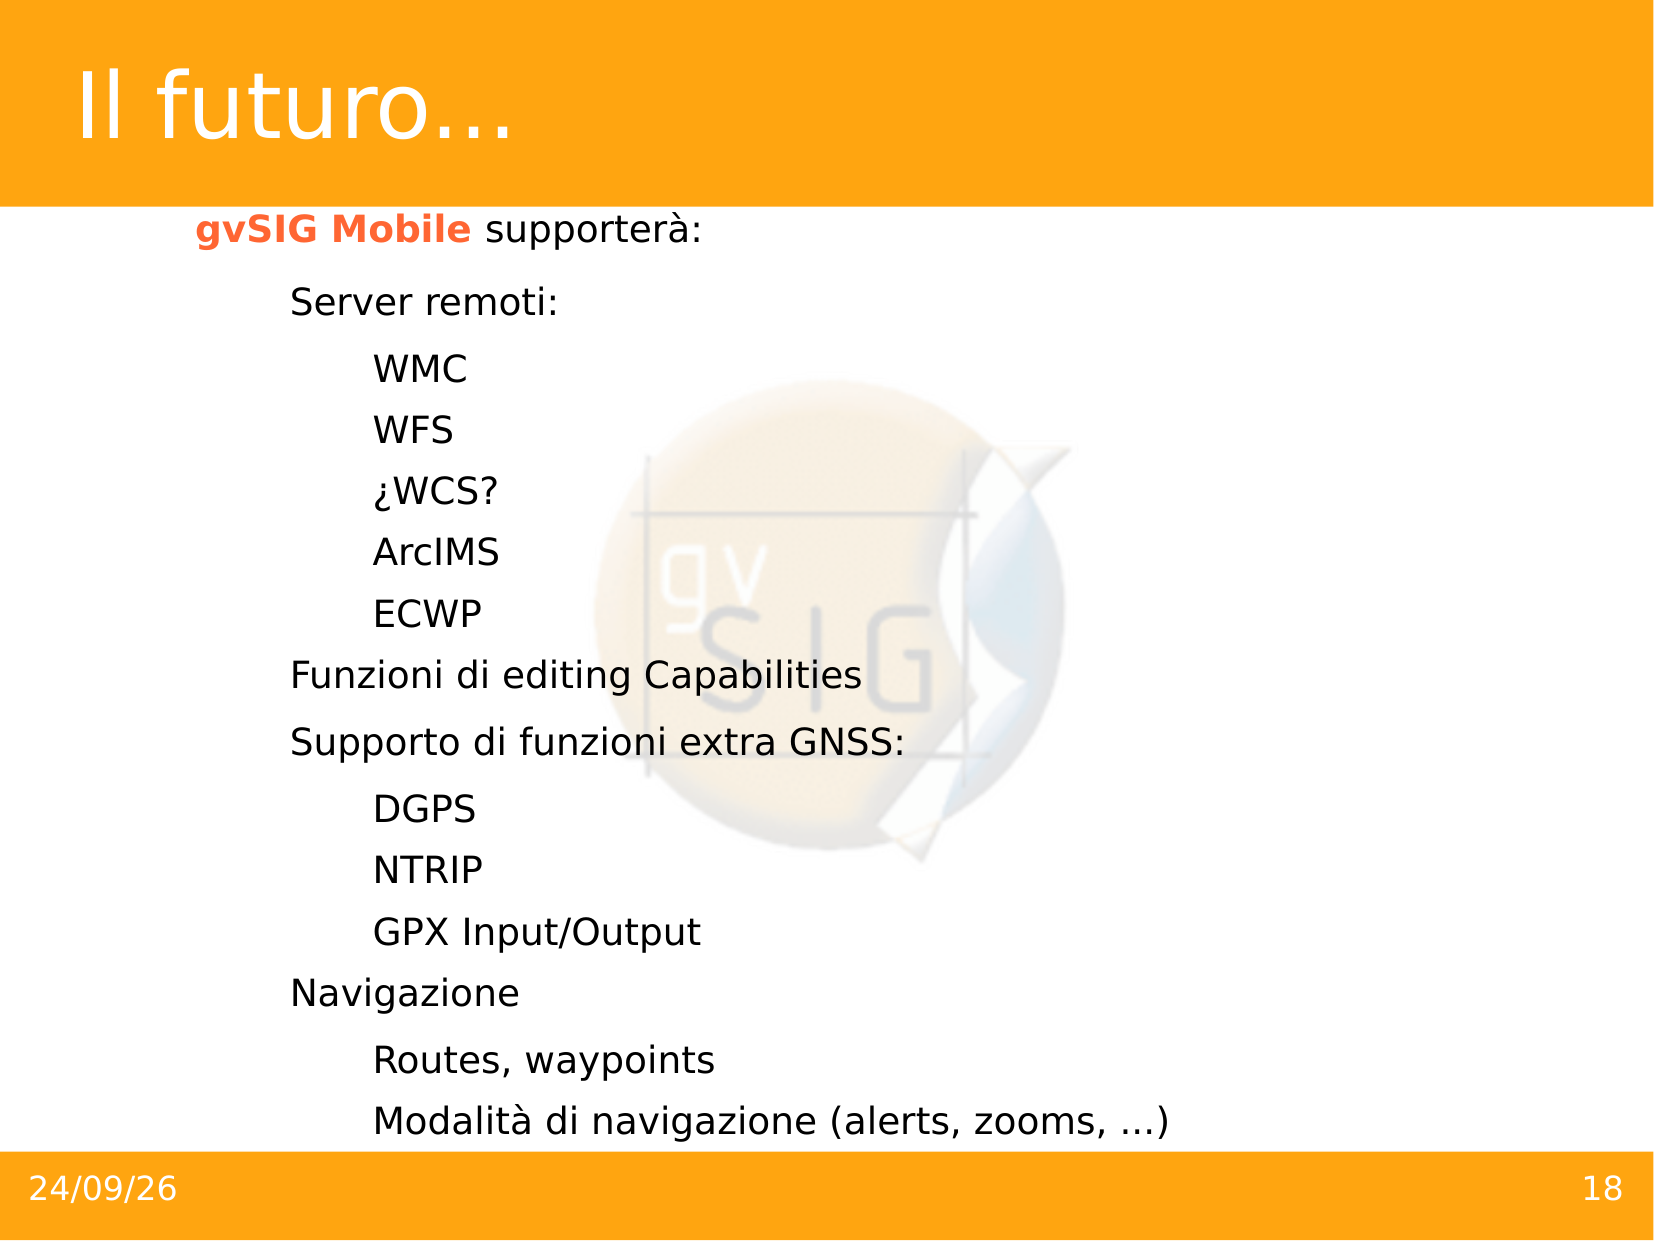

# Il futuro...
gvSIG Mobile supporterà:
Server remoti:
WMC
WFS
¿WCS?
ArcIMS
ECWP
Funzioni di editing Capabilities
Supporto di funzioni extra GNSS:
DGPS
NTRIP
GPX Input/Output
Navigazione
Routes, waypoints
Modalità di navigazione (alerts, zooms, ...)
18